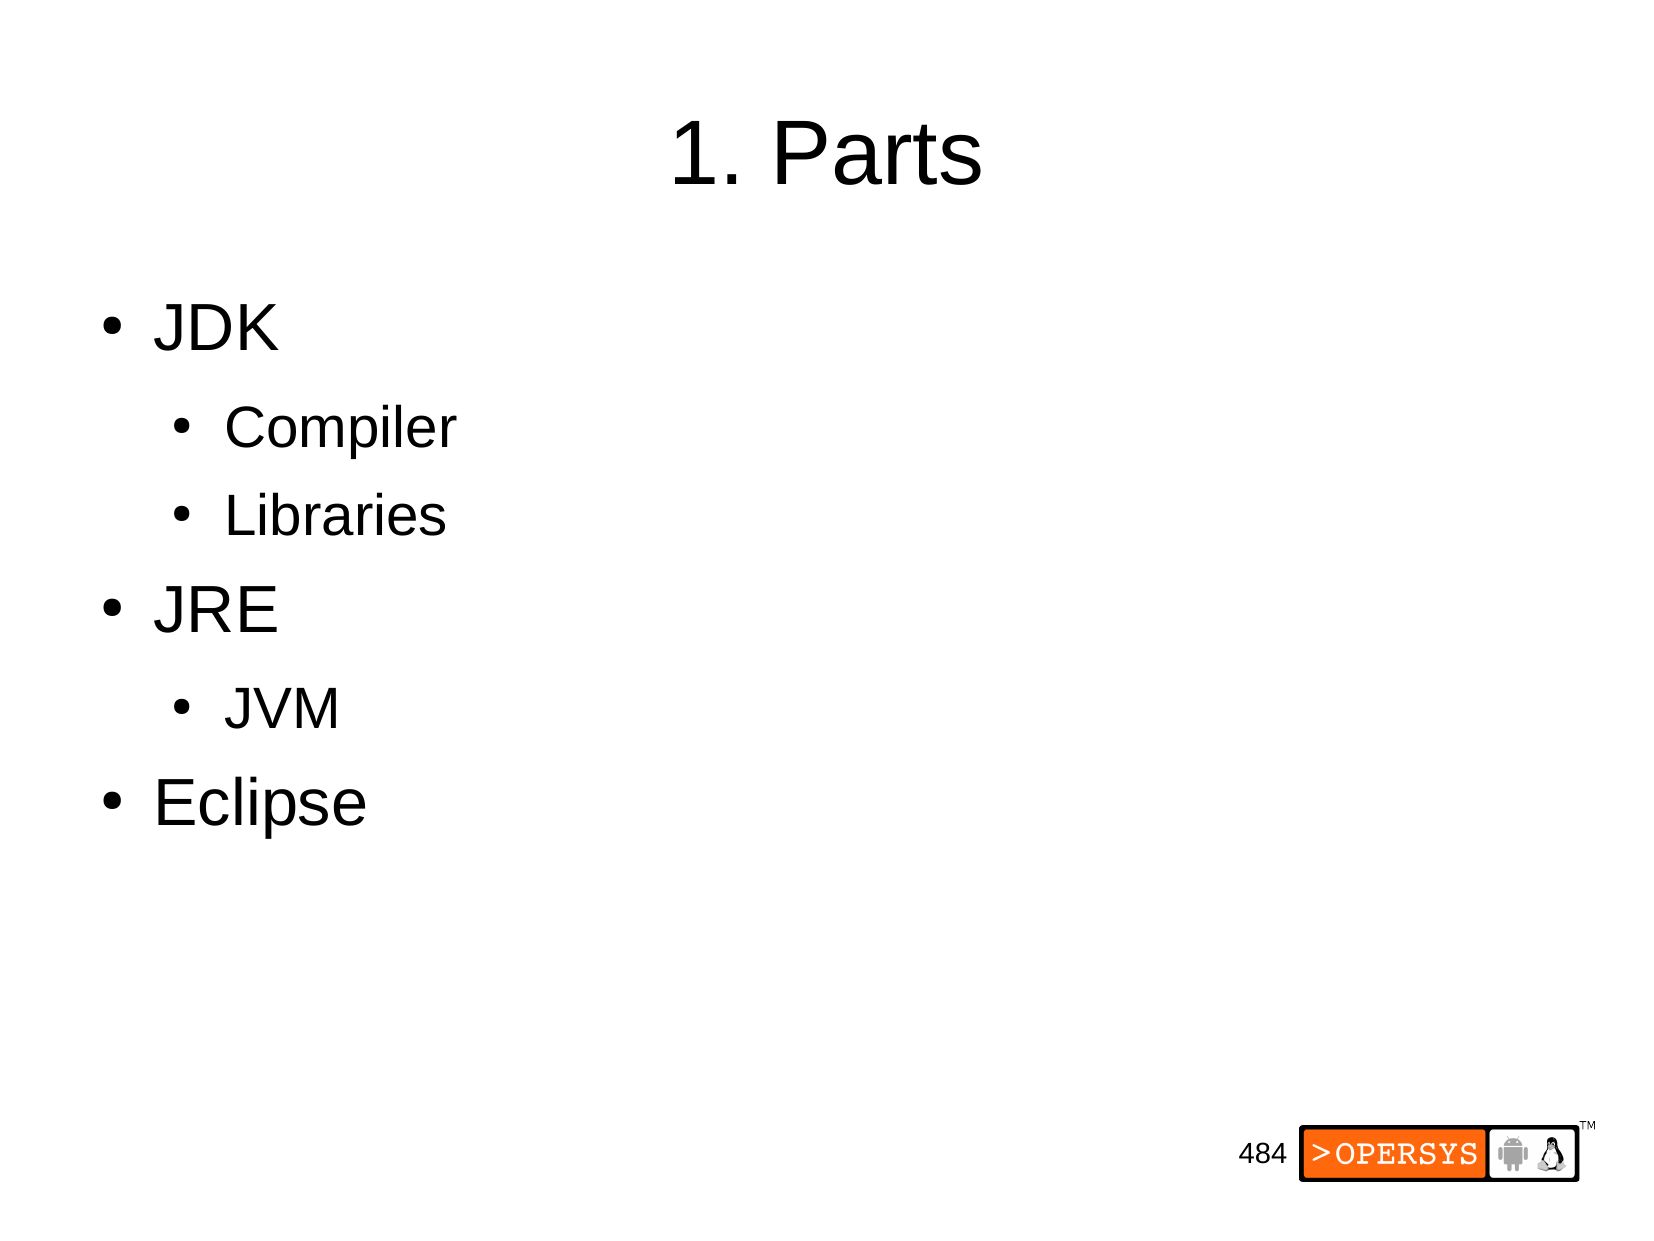

# 1. Parts
JDK
Compiler
Libraries
JRE
JVM
Eclipse